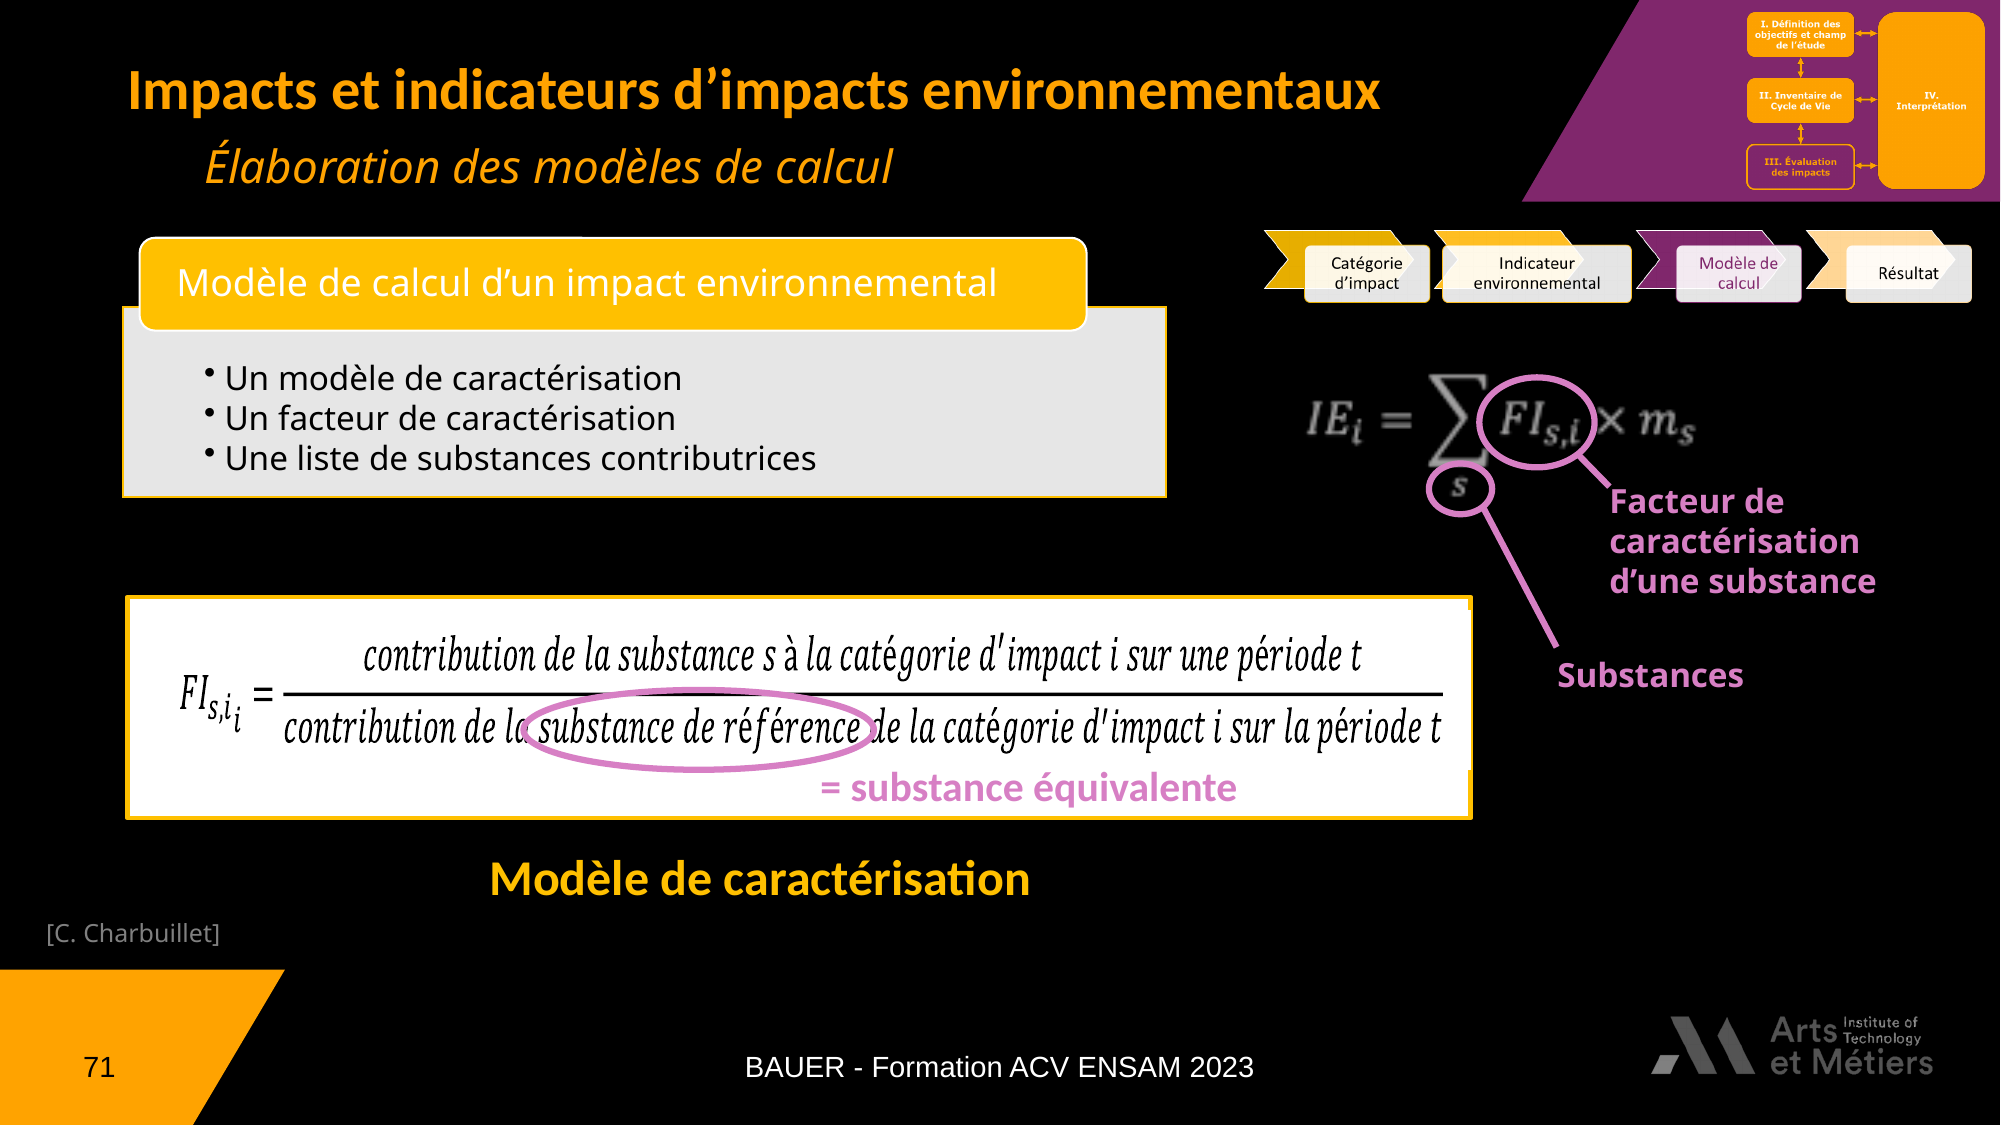

# Impacts et indicateurs d’impacts environnementaux
Modèle de calcul d’un impact environnemental
 Un modèle de caractérisation
 Un facteur de caractérisation
 Une liste de substances contributrices
Élaboration des modèles de calcul
Facteur de caractérisation d’une substance
Substances
= substance équivalente
Modèle de caractérisation
[C. Charbuillet]